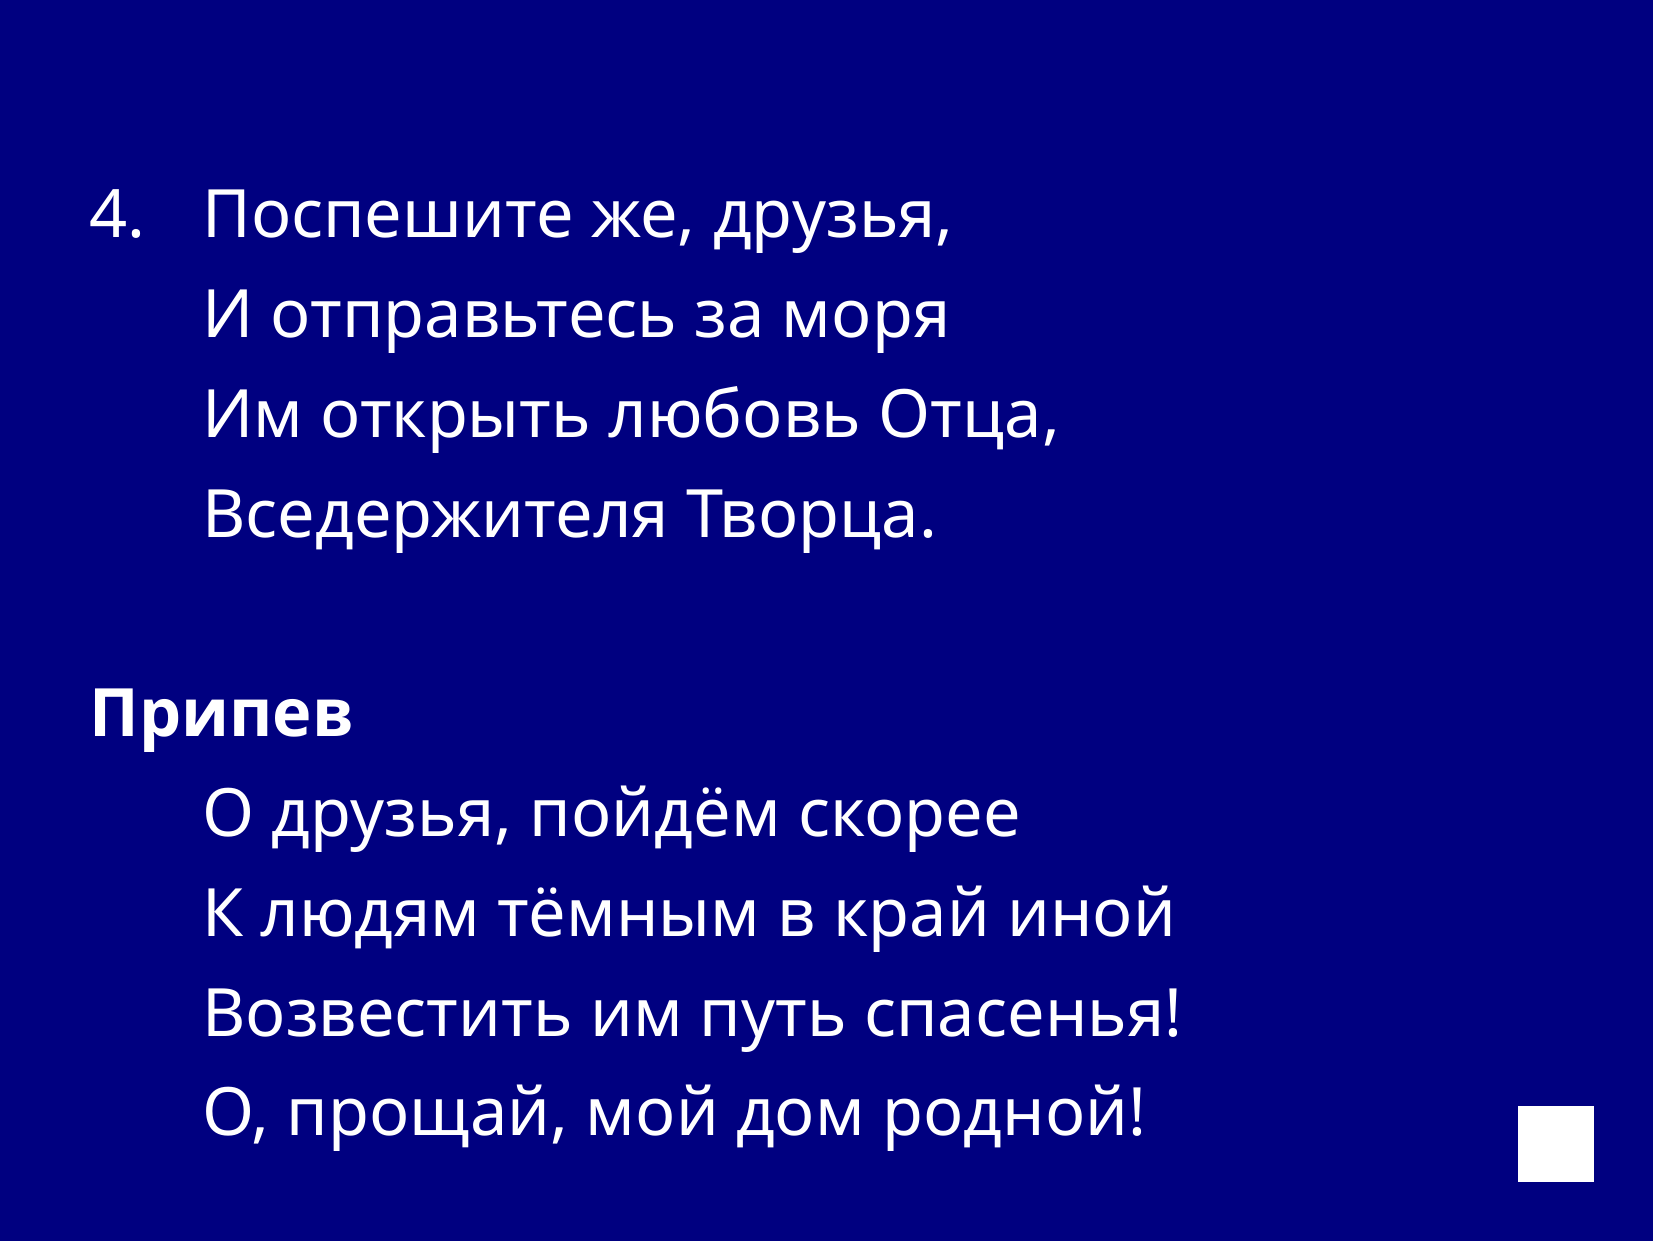

4.	Поспешите же, друзья,
	И отправьтесь за моря
	Им открыть любовь Отца,
	Вседержителя Творца.
Припев
	О друзья, пойдём скорее
	К людям тёмным в край иной
	Возвестить им путь спасенья!
	О, прощай, мой дом родной!